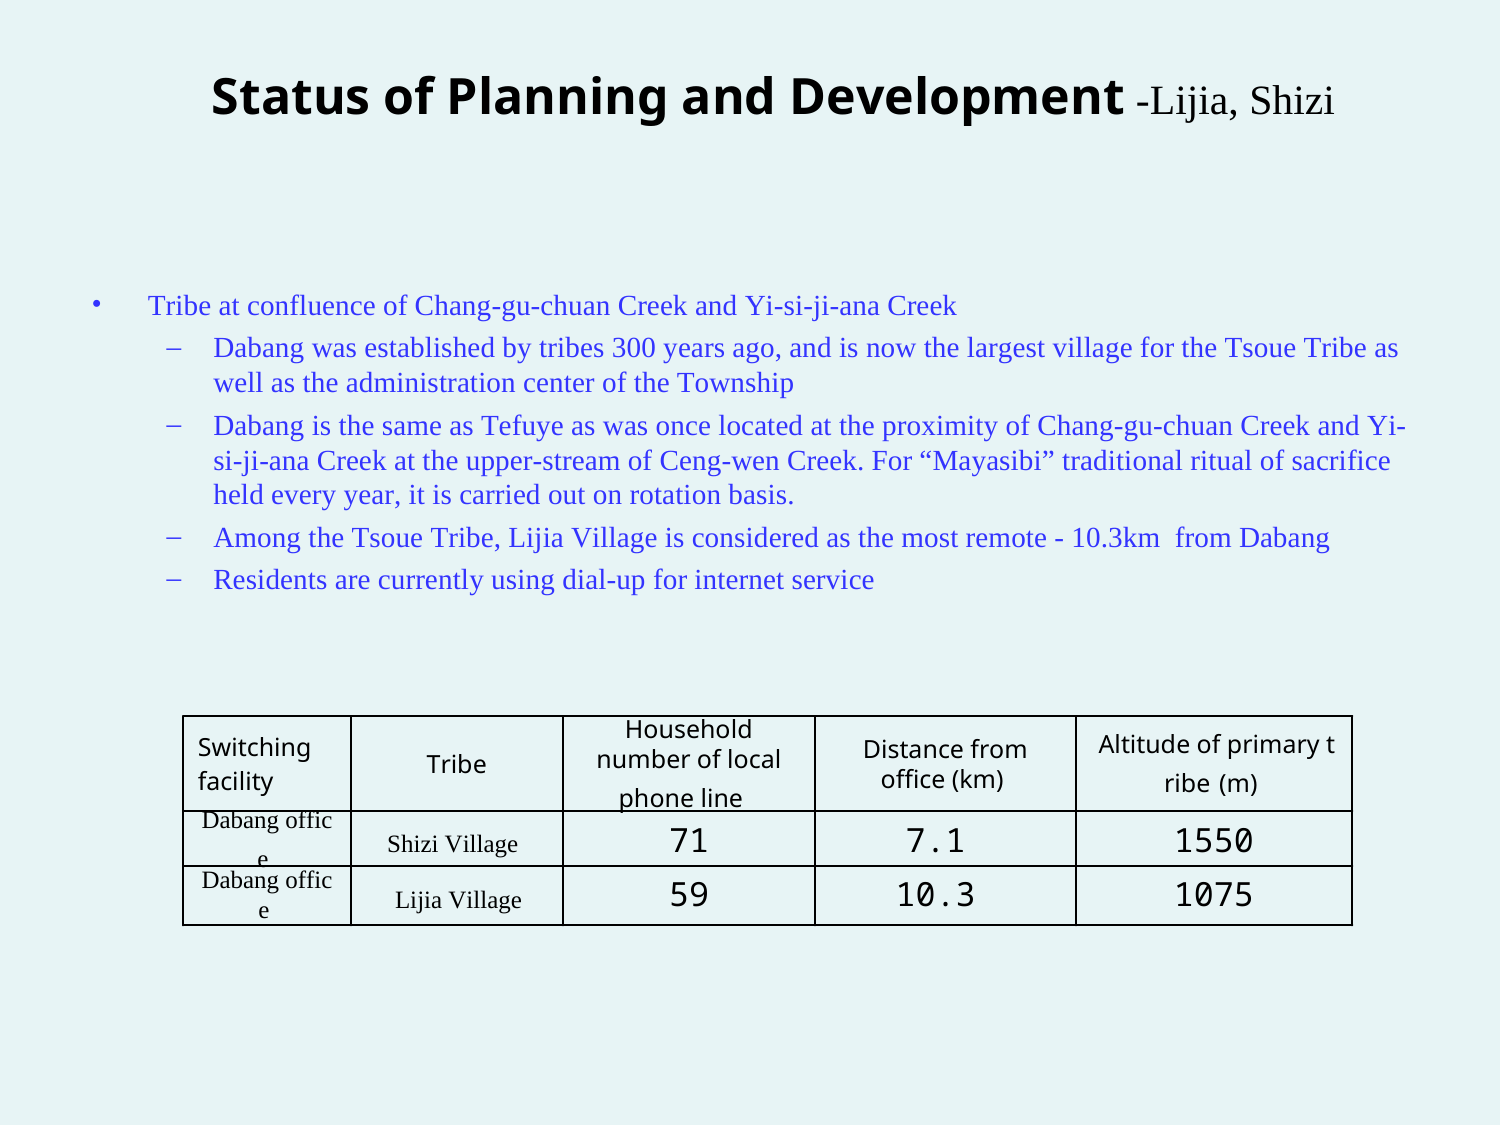

Status of Planning and Development -Lijia, Shizi
Tribe at confluence of Chang-gu-chuan Creek and Yi-si-ji-ana Creek
Dabang was established by tribes 300 years ago, and is now the largest village for the Tsoue Tribe as well as the administration center of the Township
Dabang is the same as Tefuye as was once located at the proximity of Chang-gu-chuan Creek and Yi-si-ji-ana Creek at the upper-stream of Ceng-wen Creek. For “Mayasibi” traditional ritual of sacrifice held every year, it is carried out on rotation basis.
Among the Tsoue Tribe, Lijia Village is considered as the most remote - 10.3km from Dabang
Residents are currently using dial-up for internet service
Switching facility
Tribe
Household number of local phone line
Distance from office (km)
 Altitude of primary tribe (m)
Dabang office
Shizi Village
71
7.1
1550
Dabang office
 Lijia Village
59
10.3
1075